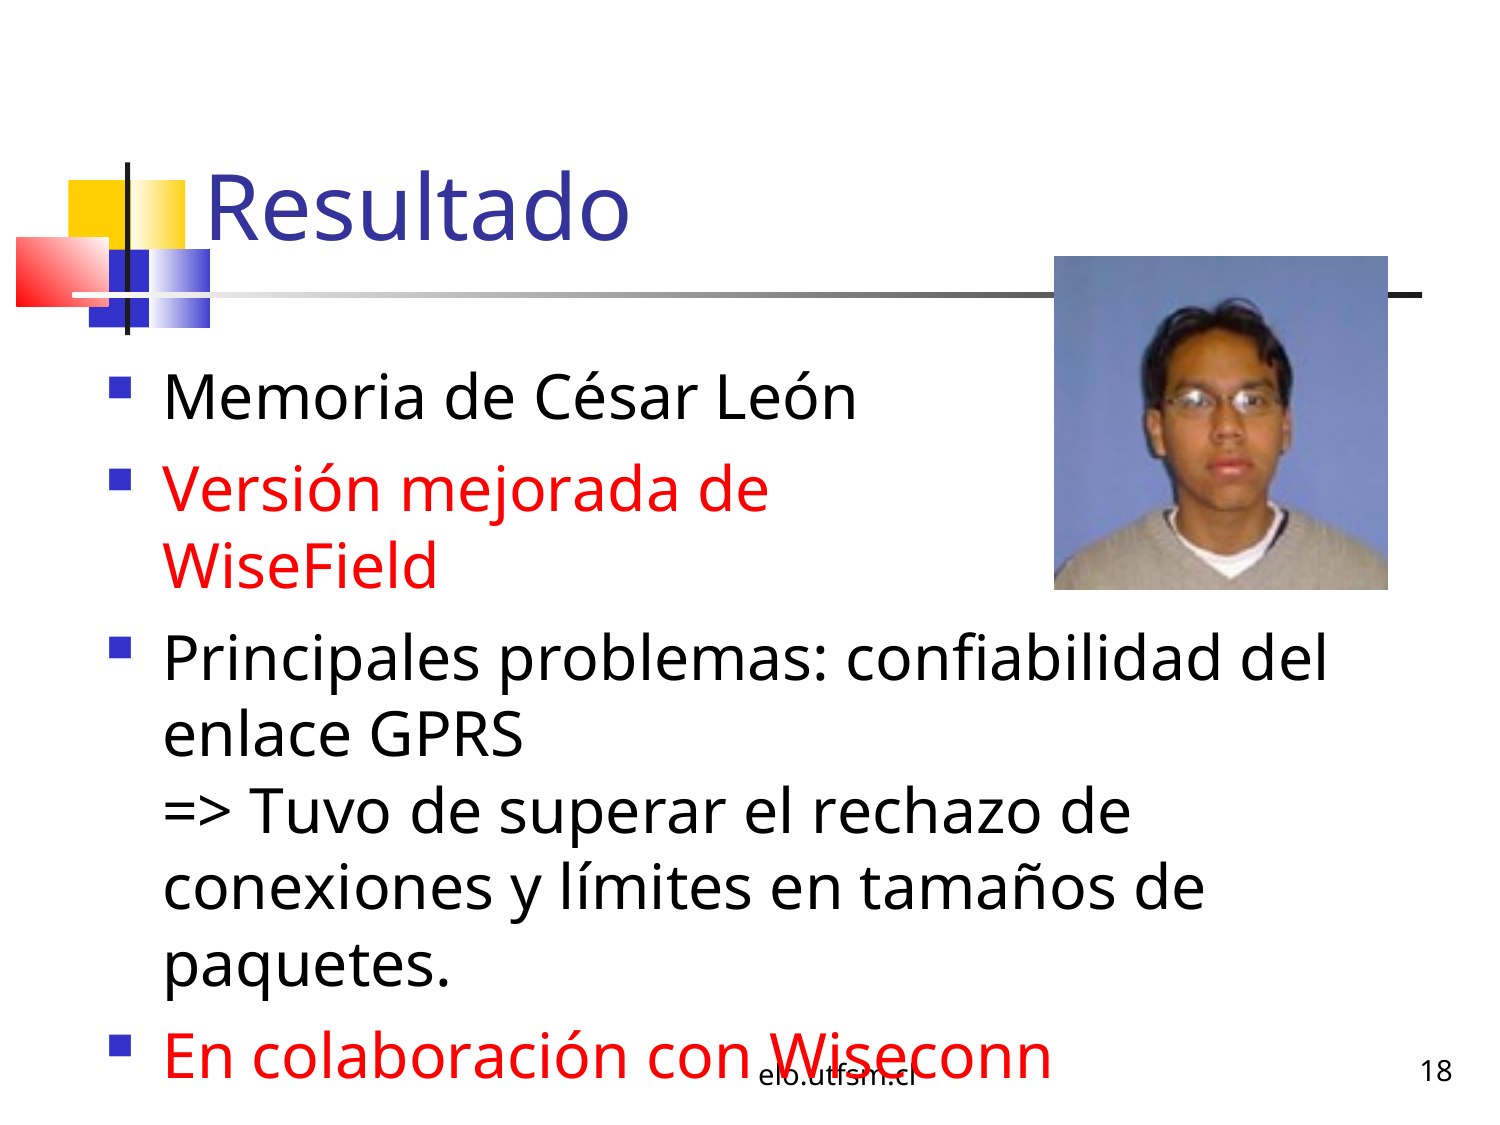

# Resultado
Memoria de César León
Versión mejorada de
WiseField
Principales problemas: confiabilidad del enlace GPRS
=> Tuvo de superar el rechazo de conexiones y límites en tamaños de paquetes.
En colaboración con Wiseconn
elo.utfsm.cl